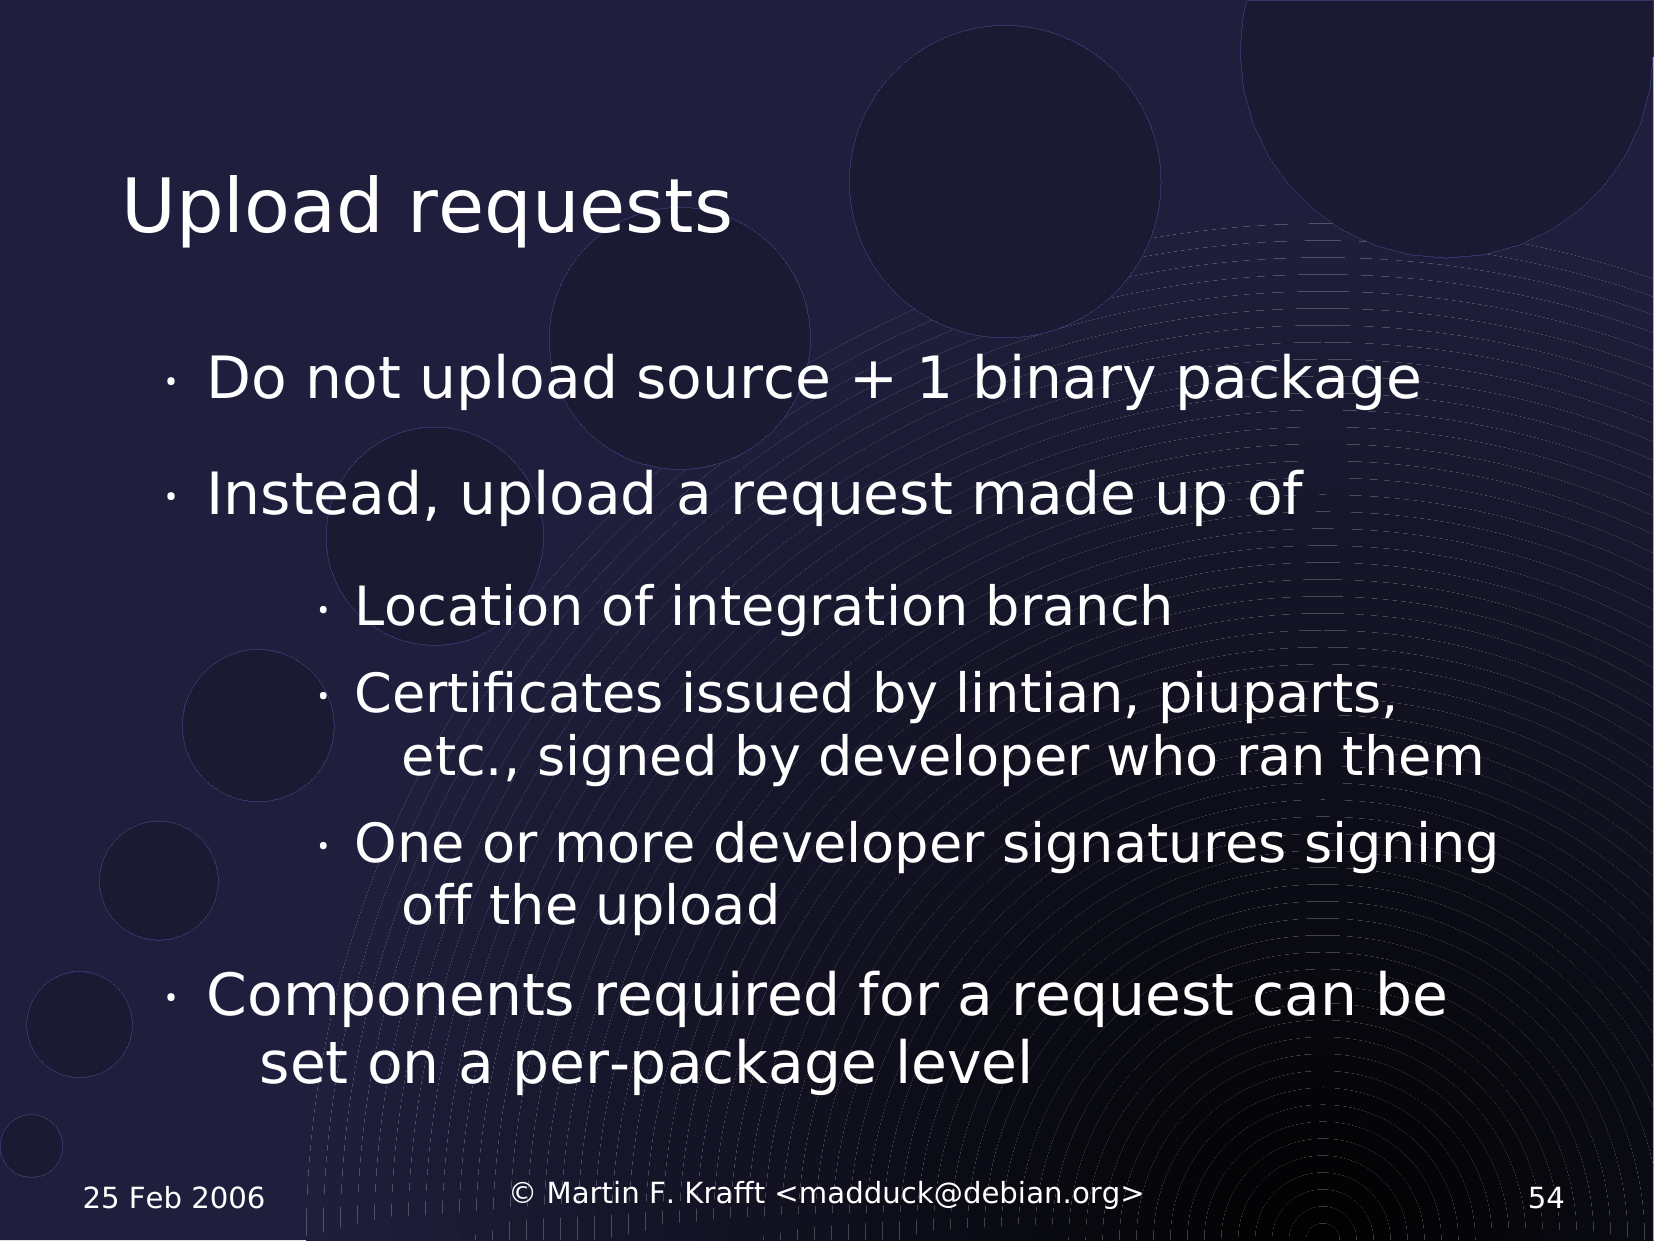

# Upload requests
Do not upload source + 1 binary package
Instead, upload a request made up of
Location of integration branch
Certificates issued by lintian, piuparts, etc., signed by developer who ran them
One or more developer signatures signing off the upload
Components required for a request can be set on a per-package level
© Martin F. Krafft <madduck@debian.org>
25 Feb 2006
54